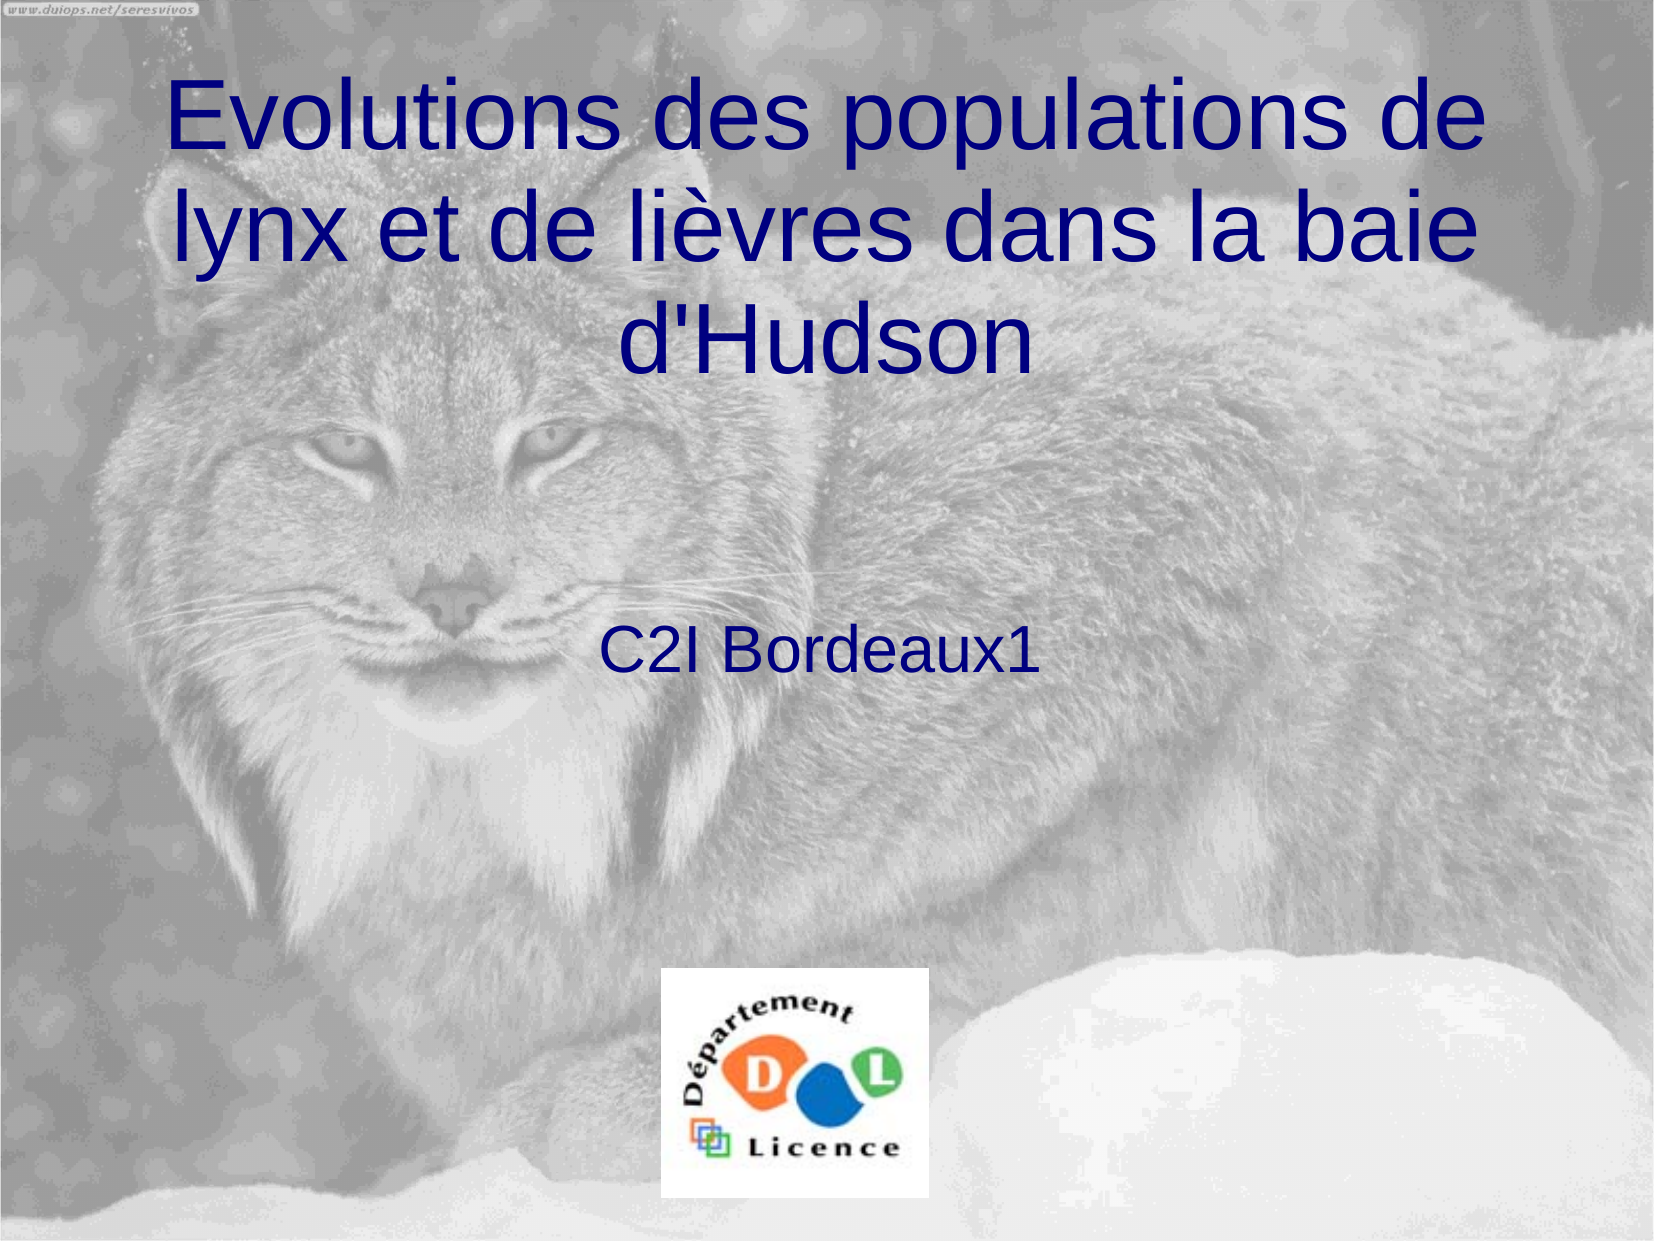

# Evolutions des populations de lynx et de lièvres dans la baie d'Hudson
C2I Bordeaux1